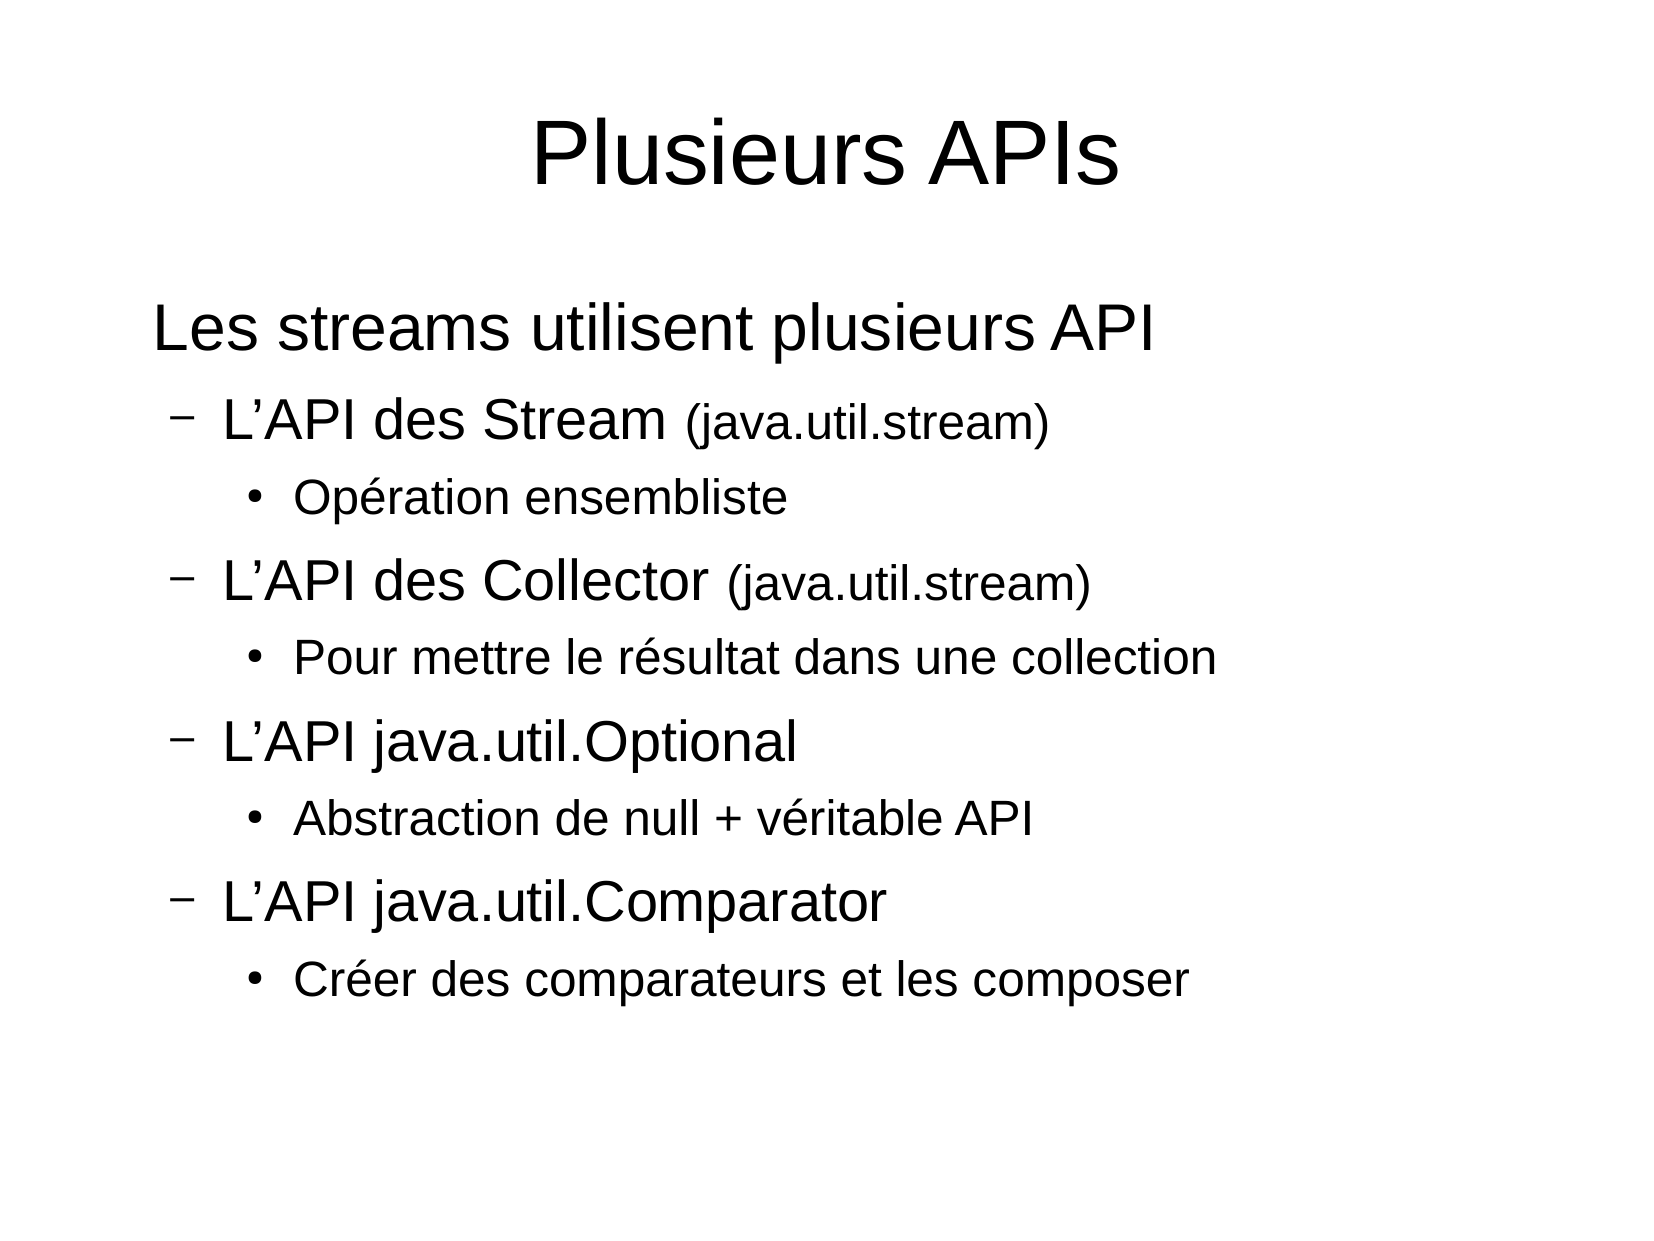

# Plusieurs APIs
Les streams utilisent plusieurs API
L’API des Stream (java.util.stream)
Opération ensembliste
L’API des Collector (java.util.stream)
Pour mettre le résultat dans une collection
L’API java.util.Optional
Abstraction de null + véritable API
L’API java.util.Comparator
Créer des comparateurs et les composer